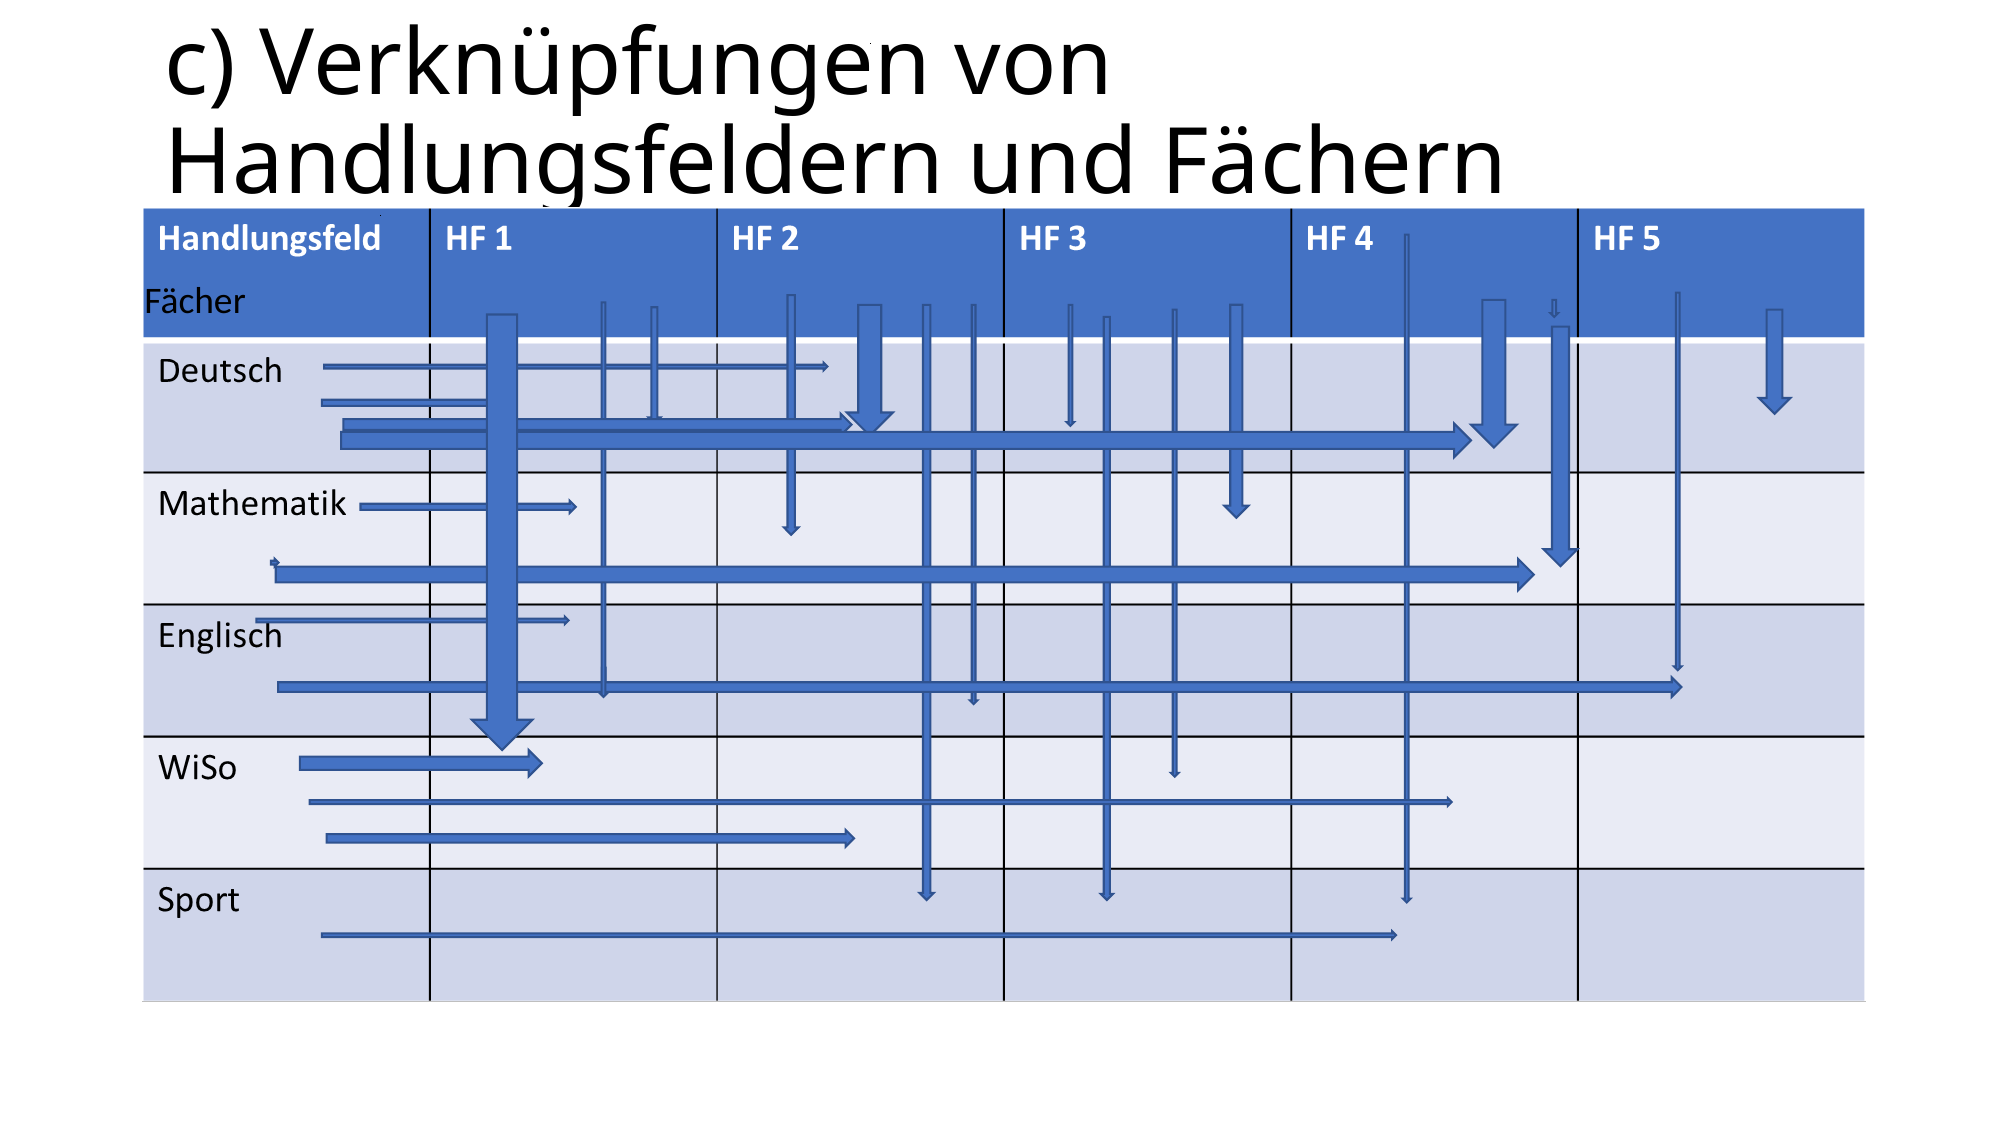

# c) Verknüpfungen von Handlungsfeldern und Fächern
 Fächer